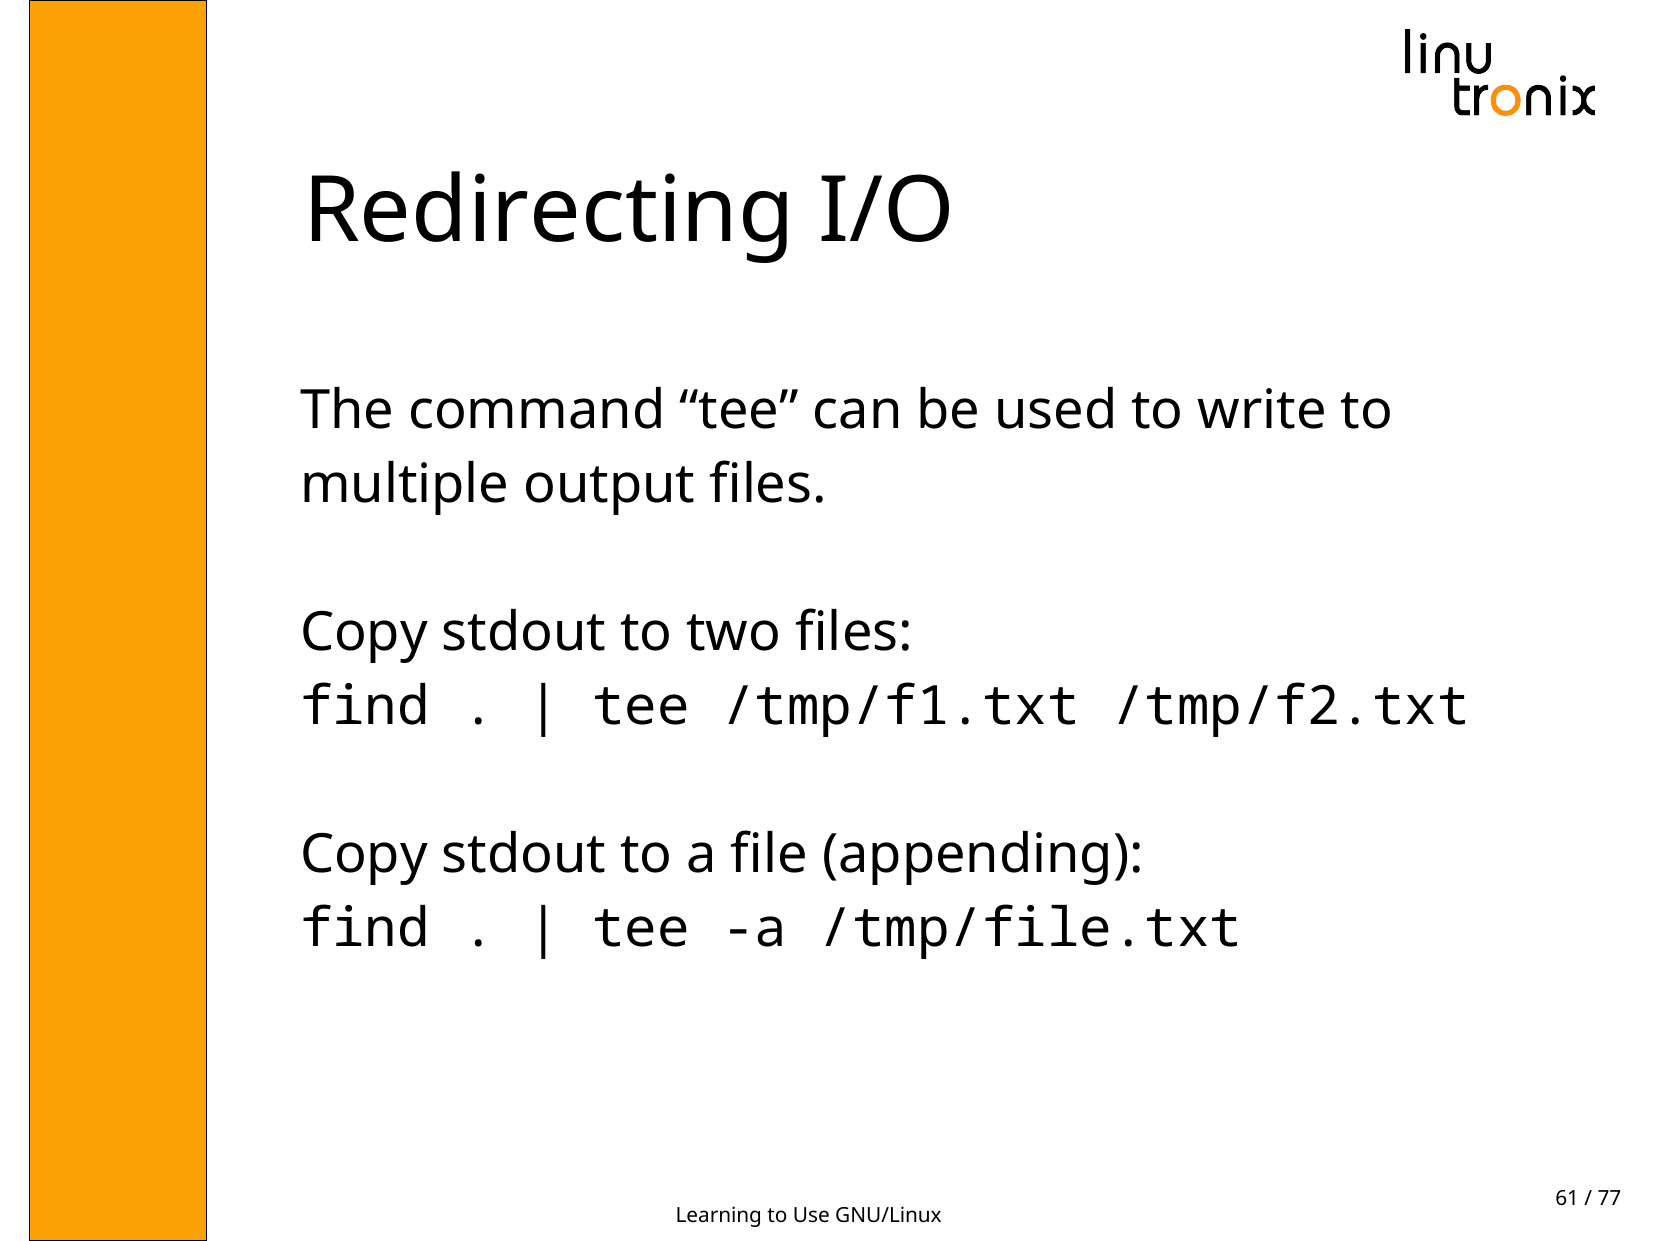

Redirecting I/O
The command “tee” can be used to write to
multiple output files.
Copy stdout to two files:
find . | tee /tmp/f1.txt /tmp/f2.txt
Copy stdout to a file (appending):
find . | tee -a /tmp/file.txt
61
Firmenvorstellung Linutronix V3.3